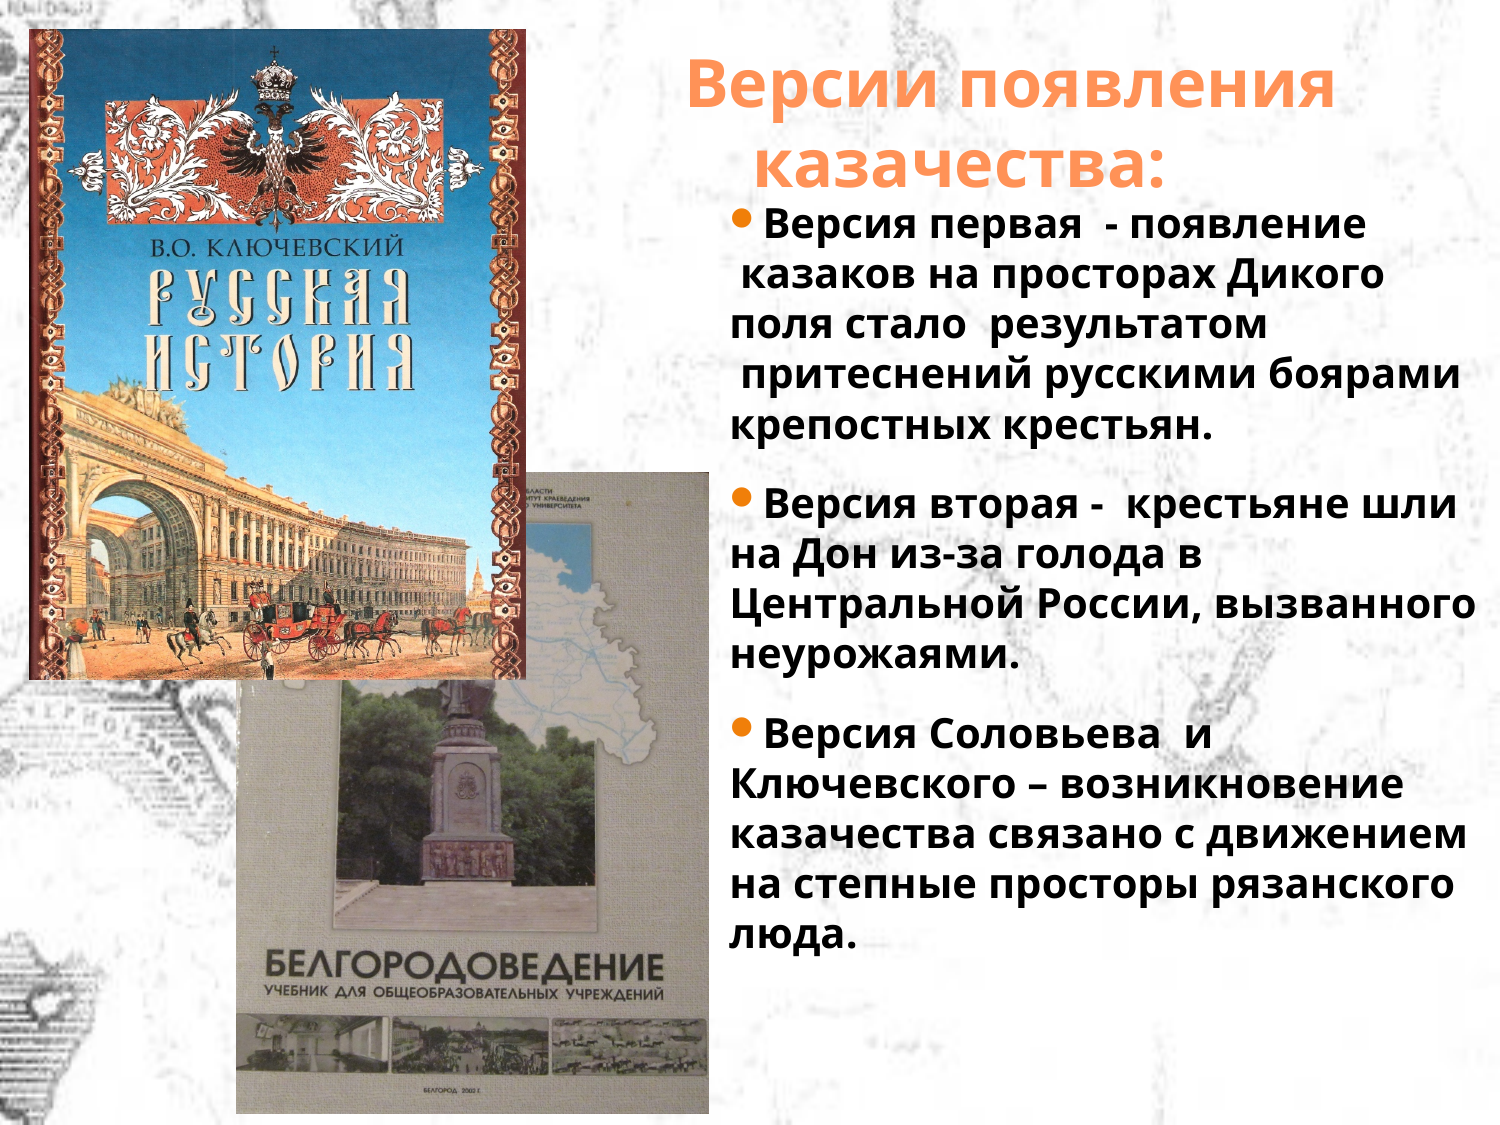

Версия первая - появление  казаков на просторах Дикого поля стало  результатом  притеснений русскими боярами крепостных крестьян.
Версия вторая -  крестьяне шли на Дон из-за голода в Центральной России, вызванного неурожаями.
Версия Соловьева и Ключевского – возникновение казачества связано с движением на степные просторы рязанского люда.
# Версии появления казачества: